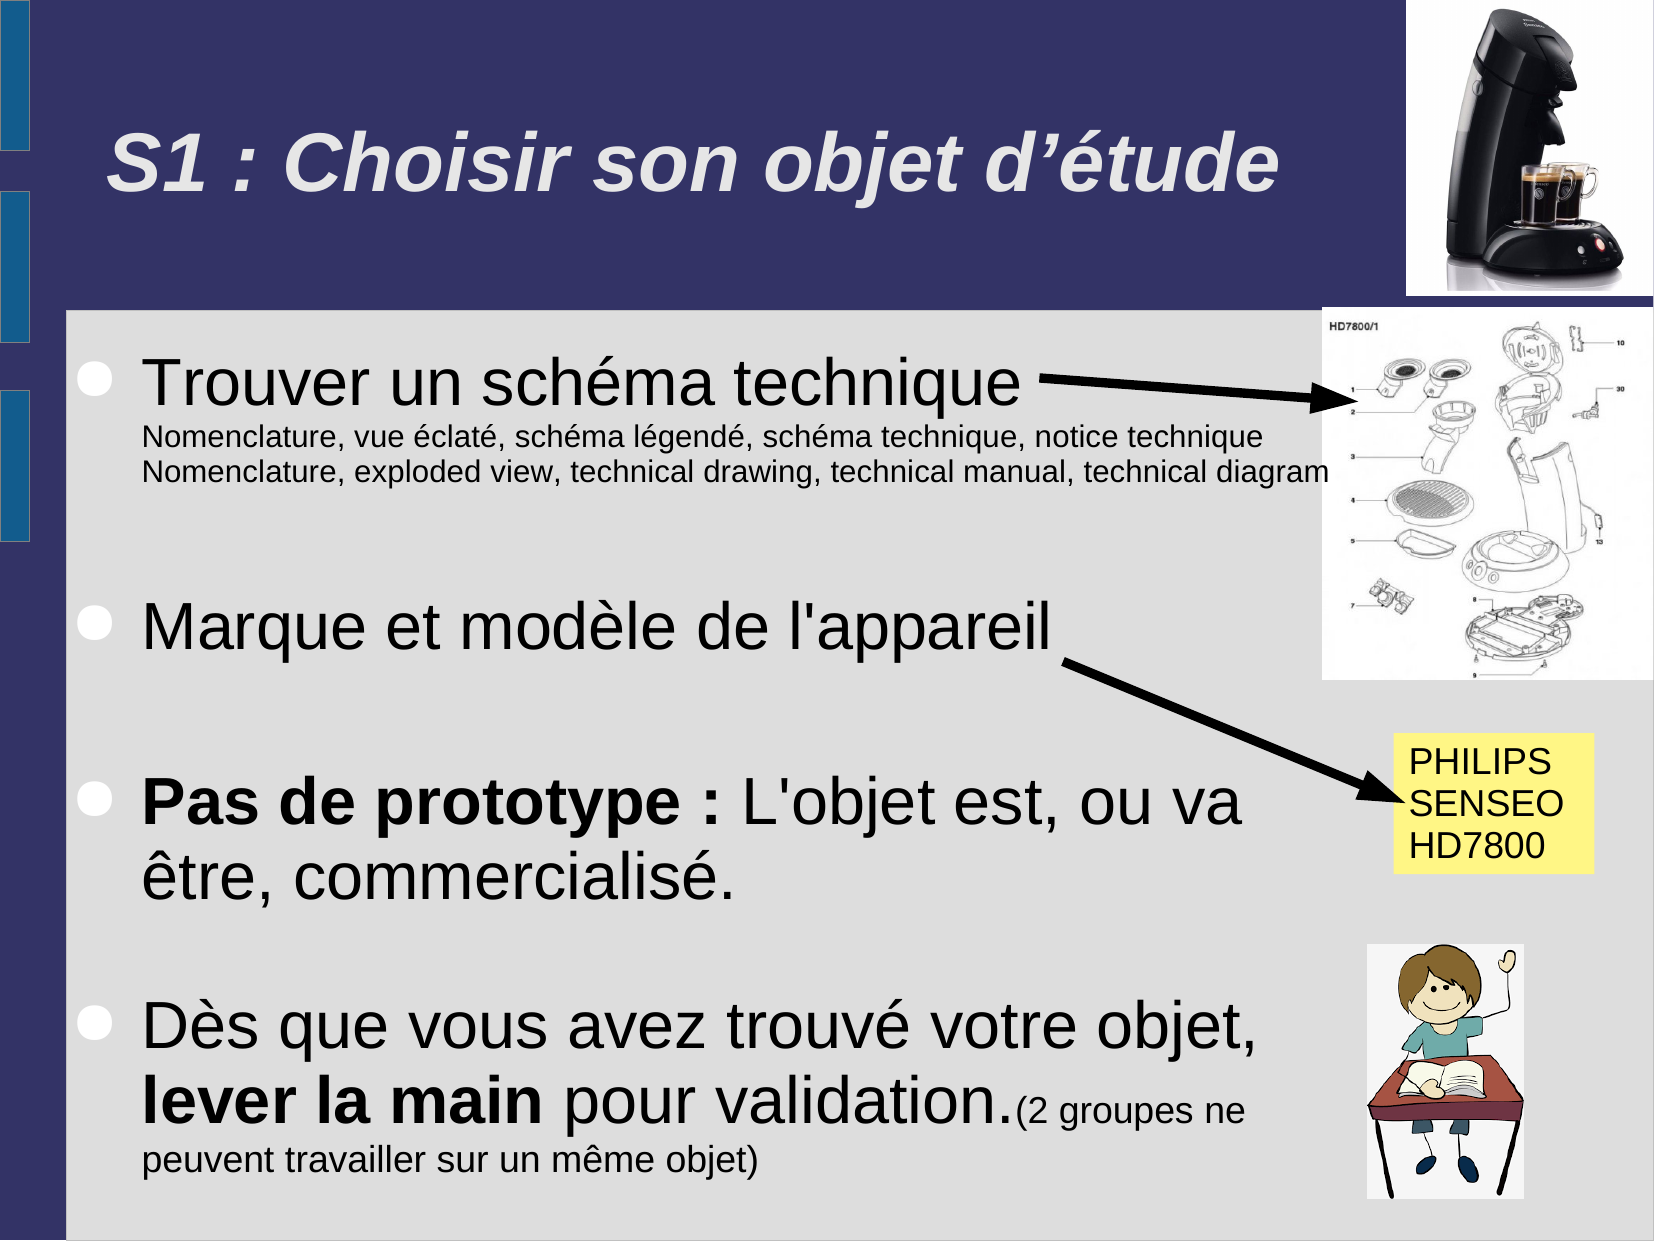

# S1 : Choisir son objet d’étude
Trouver un schéma technique
Nomenclature, vue éclaté, schéma légendé, schéma technique, notice technique
Nomenclature, exploded view, technical drawing, technical manual, technical diagram
Marque et modèle de l'appareil
Pas de prototype : L'objet est, ou va être, commercialisé.
Dès que vous avez trouvé votre objet, lever la main pour validation.(2 groupes ne peuvent travailler sur un même objet)
PHILIPS SENSEO HD7800